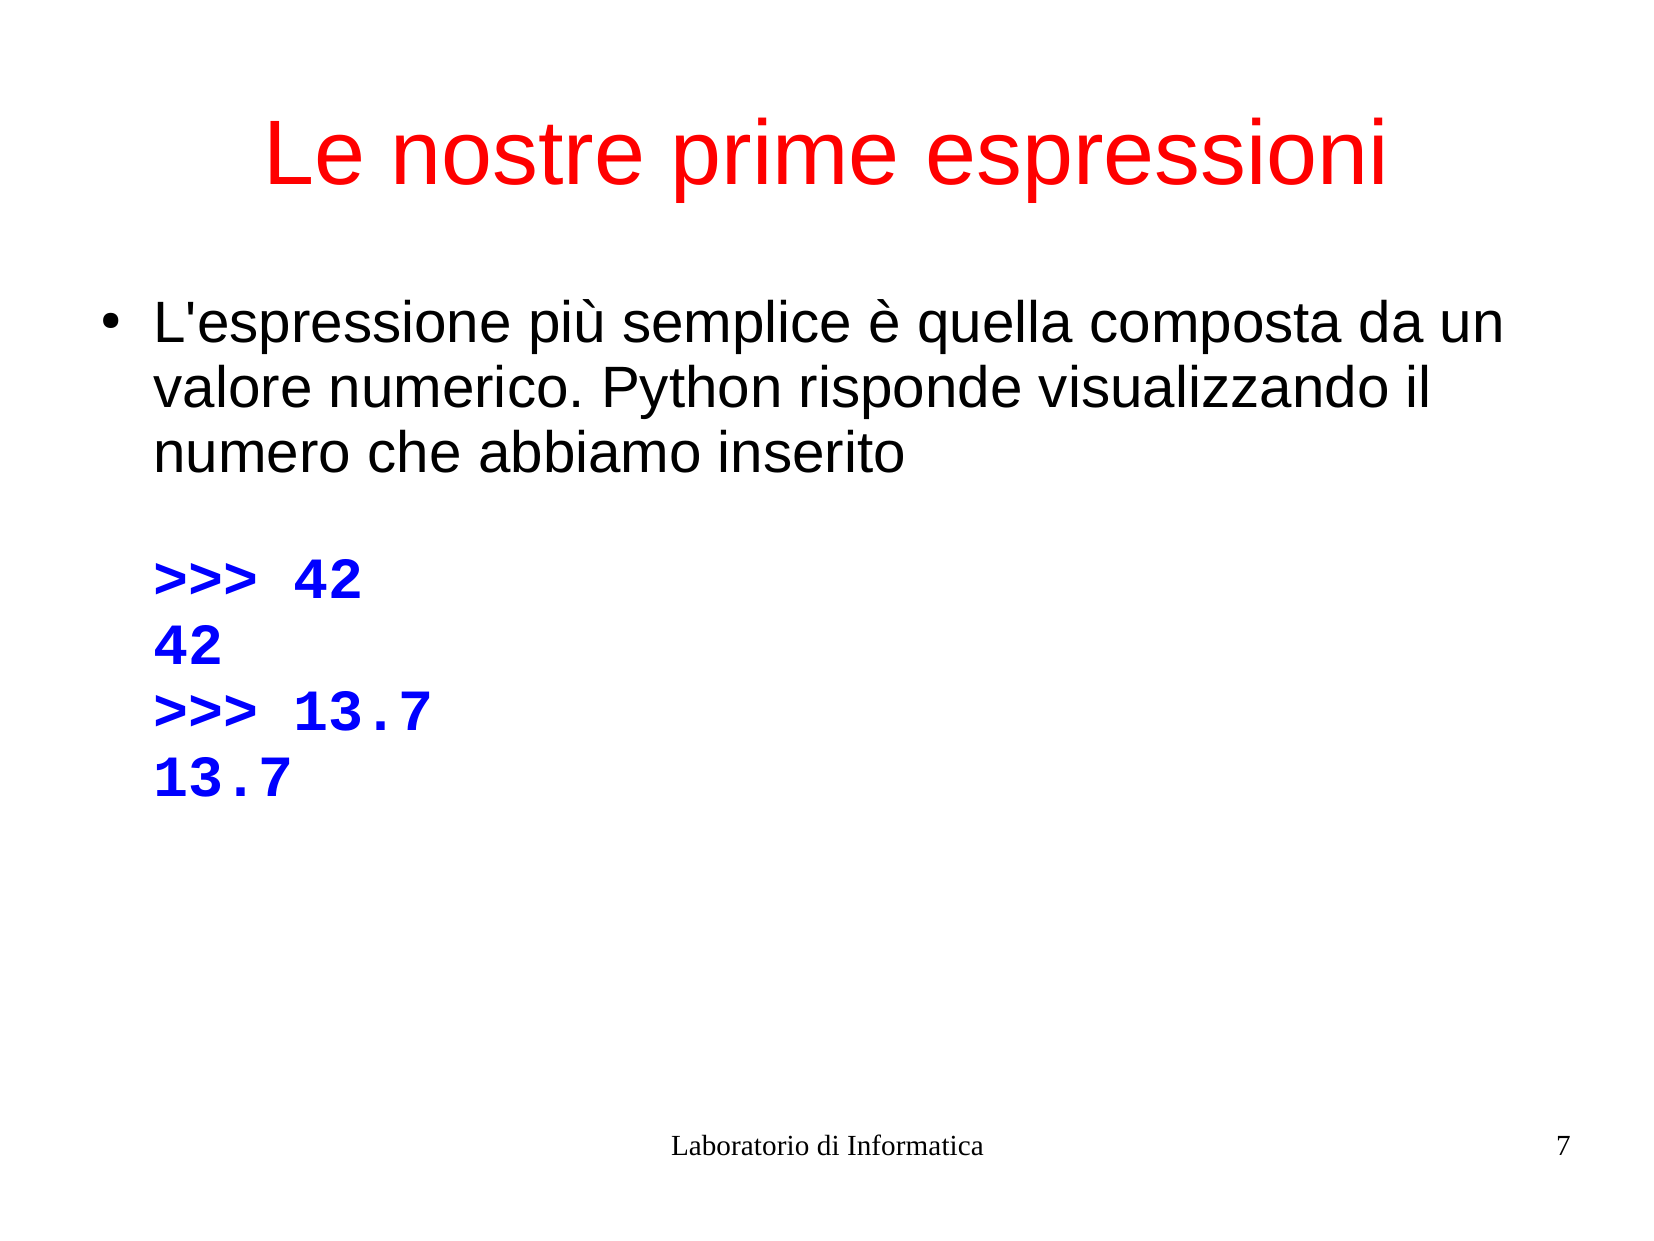

# Le nostre prime espressioni
L'espressione più semplice è quella composta da un valore numerico. Python risponde visualizzando il numero che abbiamo inserito
>>> 42
42
>>> 13.7
13.7
Laboratorio di Informatica
7